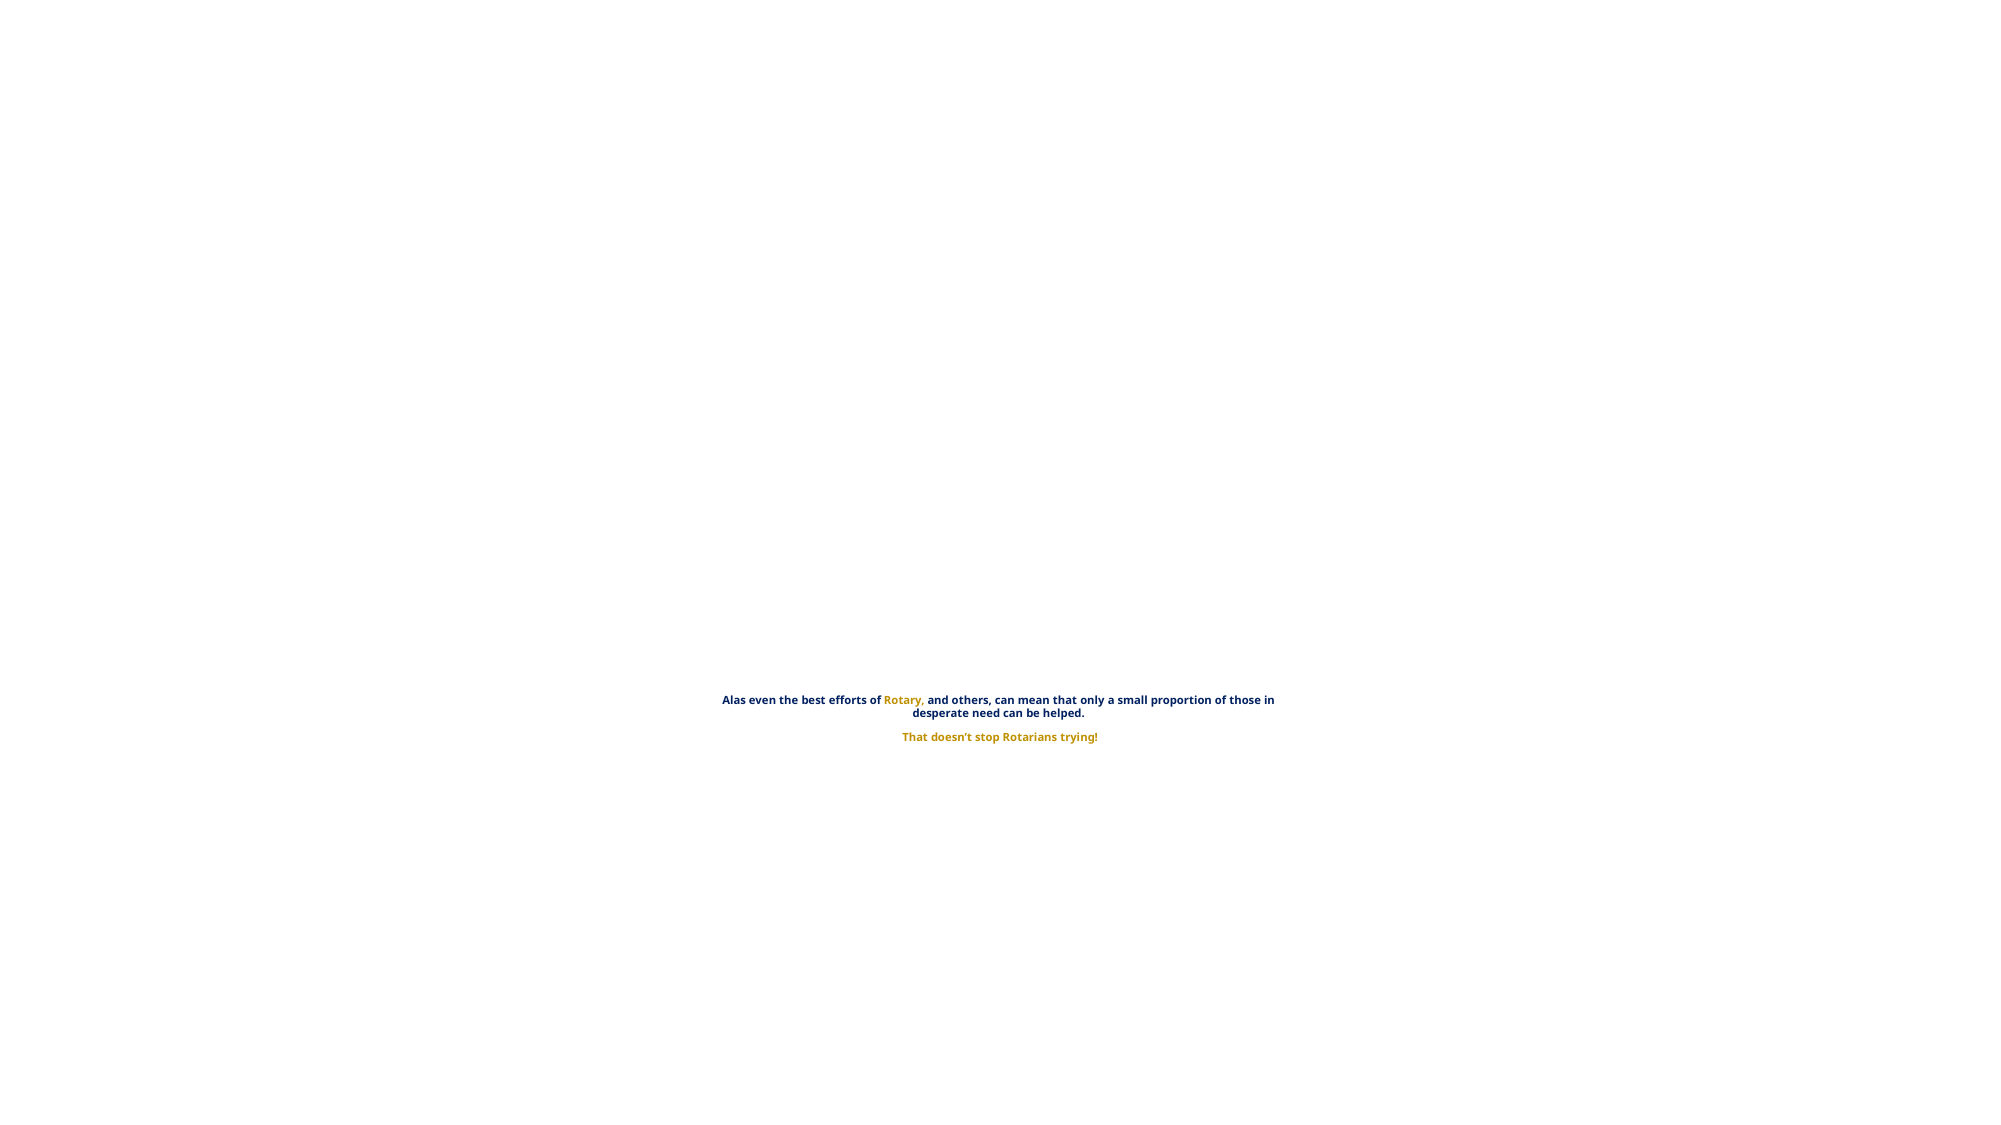

# Alas even the best efforts of Rotary, and others, can mean that only a small proportion of those in desperate need can be helped. That doesn’t stop Rotarians trying!